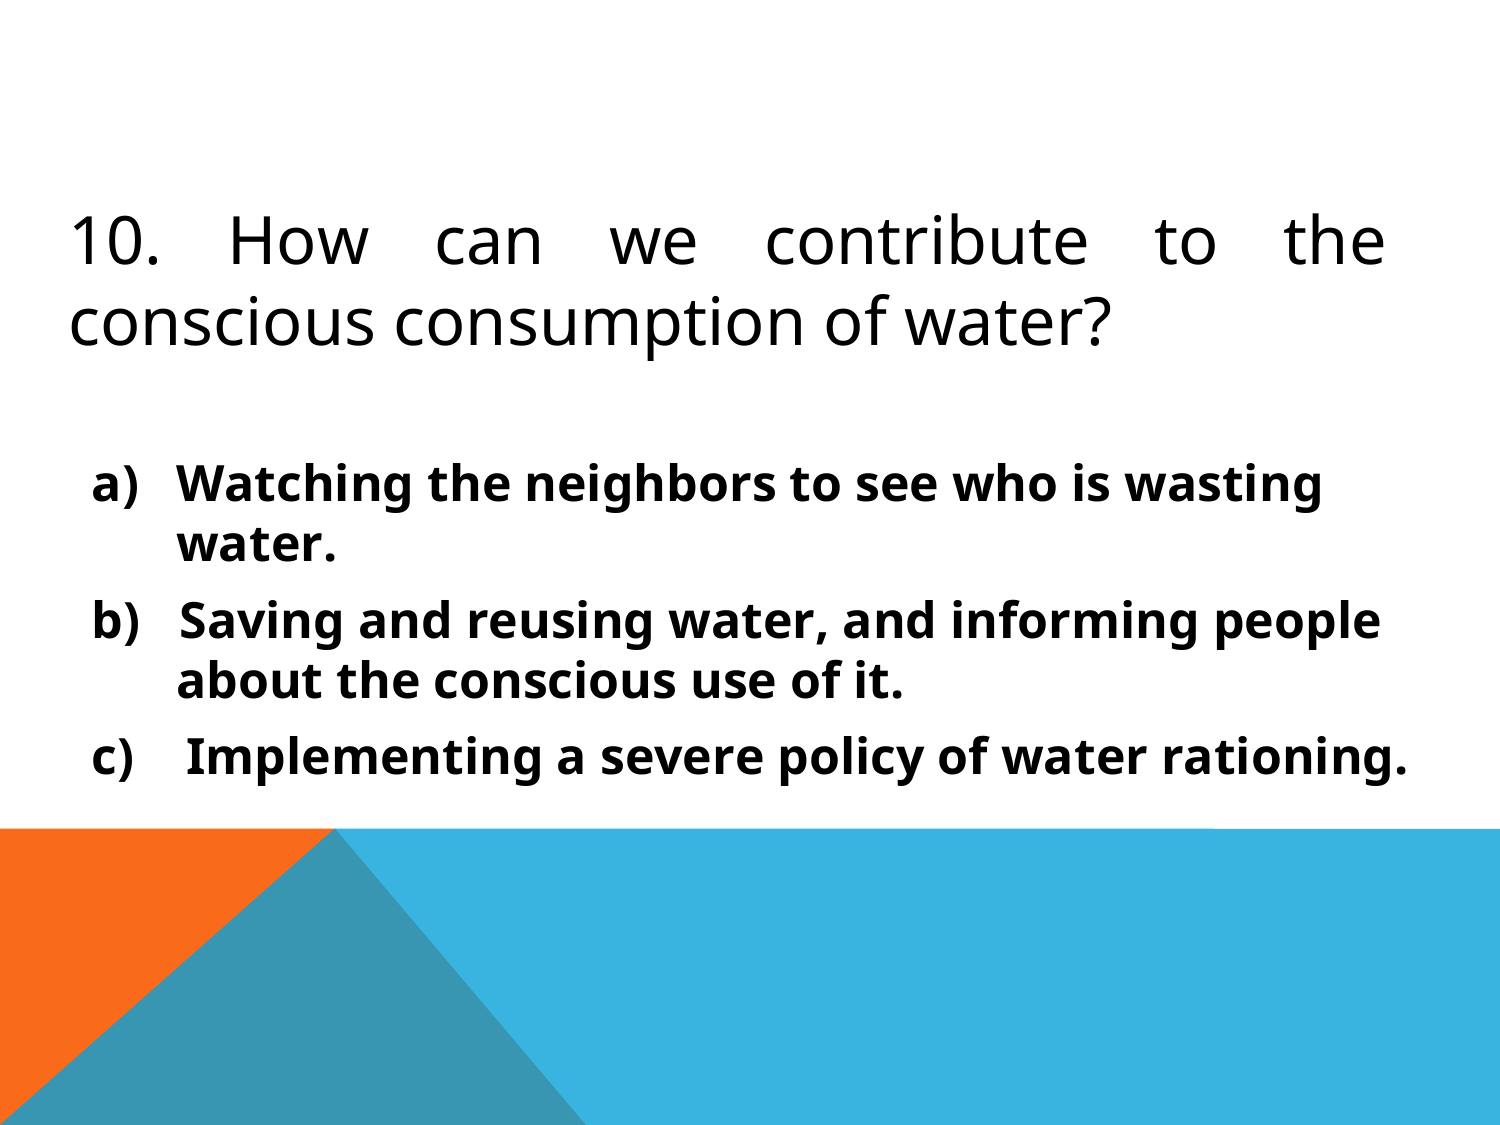

# 10. How can we contribute to the conscious consumption of water?
Watching the neighbors to see who is wasting water.
b) Saving and reusing water, and informing people about the conscious use of it.
c) Implementing a severe policy of water rationing.